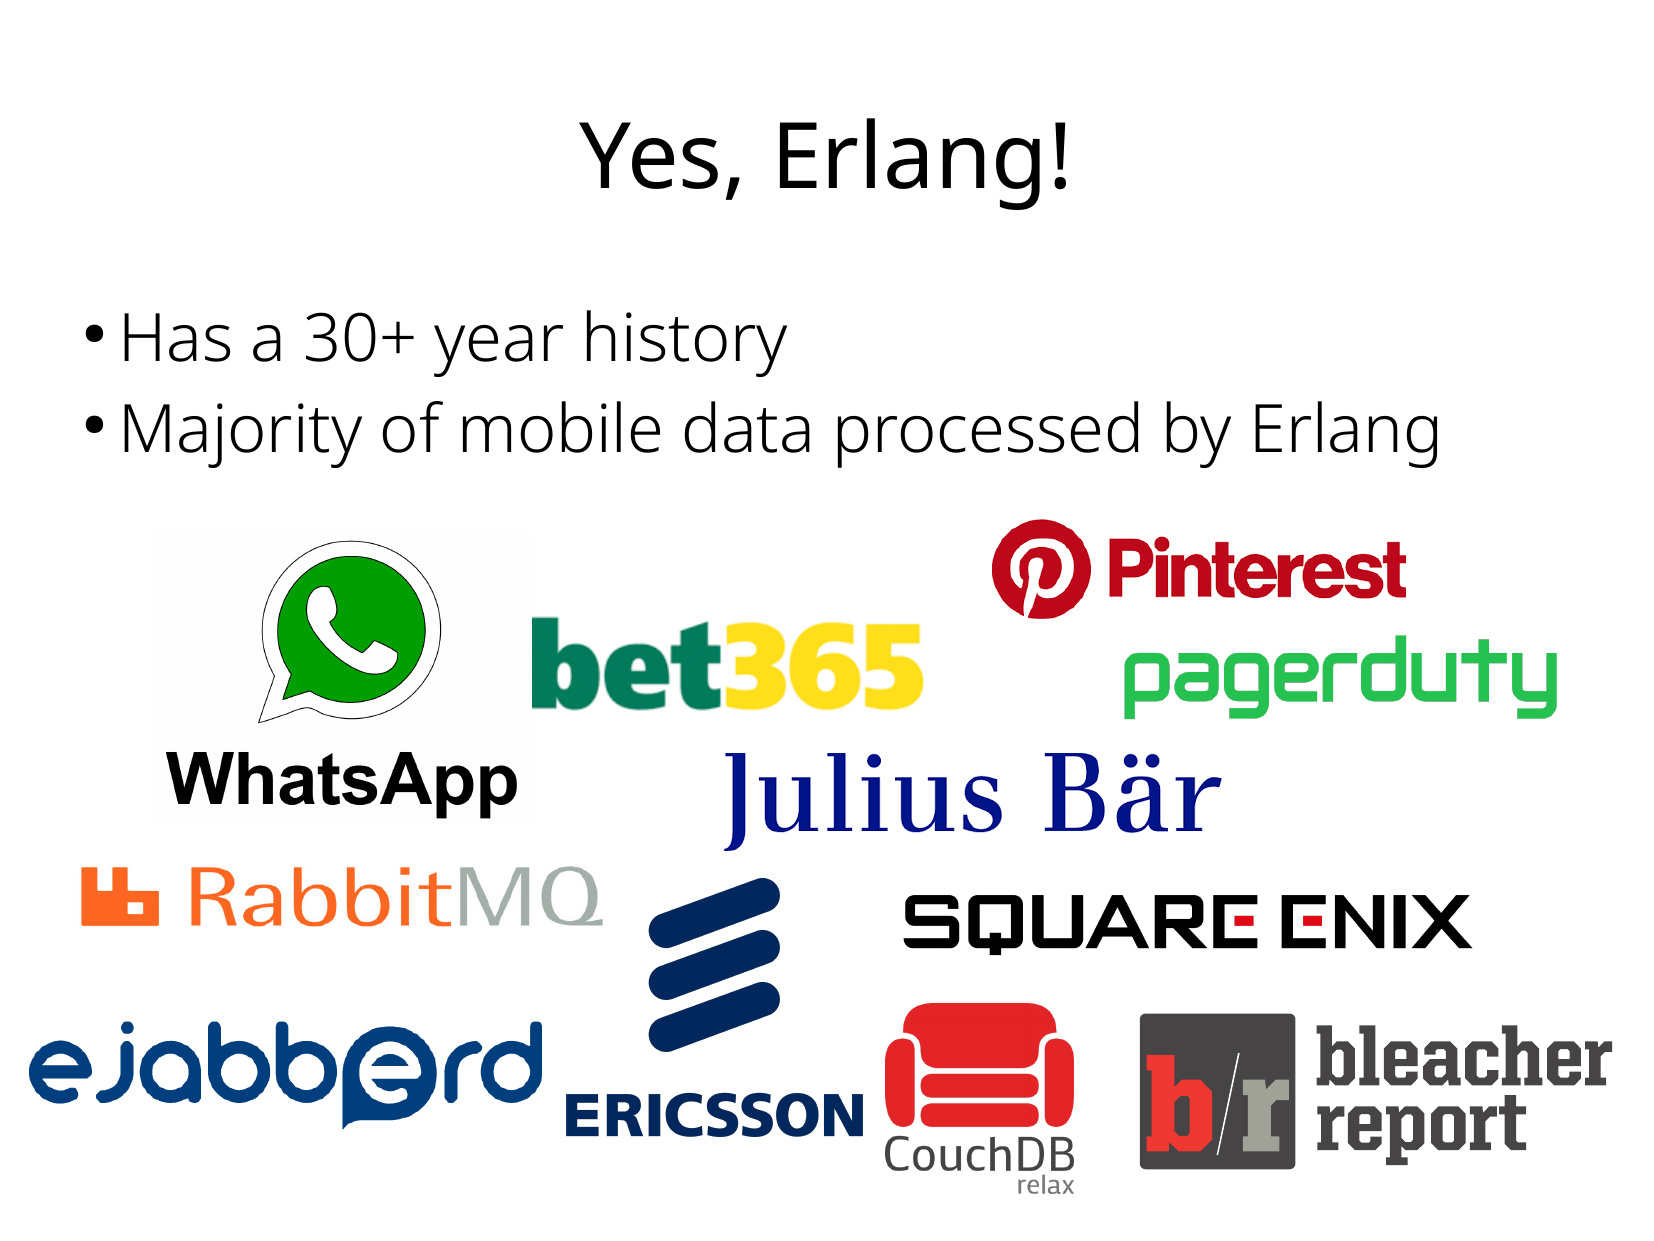

# Yes, Erlang!
Has a 30+ year history
Majority of mobile data processed by Erlang